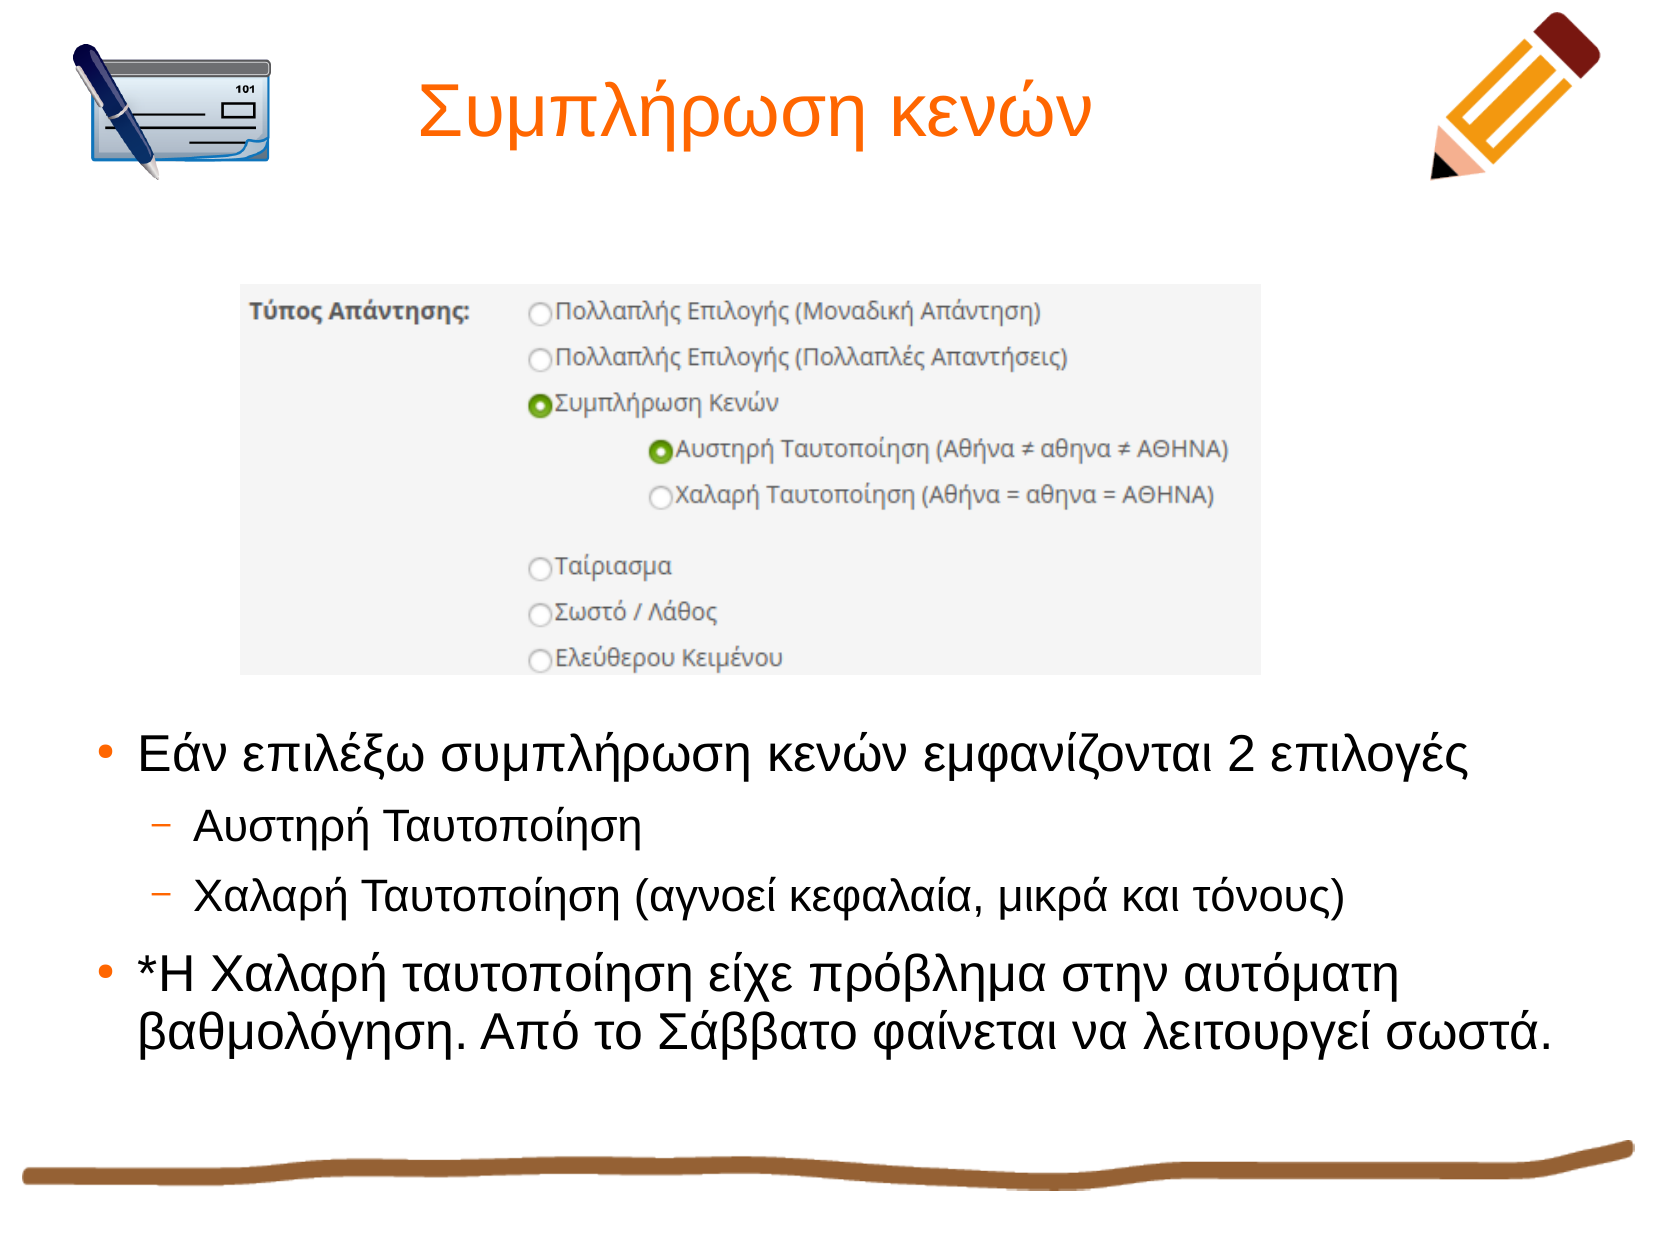

# Συμπλήρωση κενών
Εάν επιλέξω συμπλήρωση κενών εμφανίζονται 2 επιλογές
Αυστηρή Ταυτοποίηση
Χαλαρή Ταυτοποίηση (αγνοεί κεφαλαία, μικρά και τόνους)
*Η Χαλαρή ταυτοποίηση είχε πρόβλημα στην αυτόματη βαθμολόγηση. Από το Σάββατο φαίνεται να λειτουργεί σωστά.